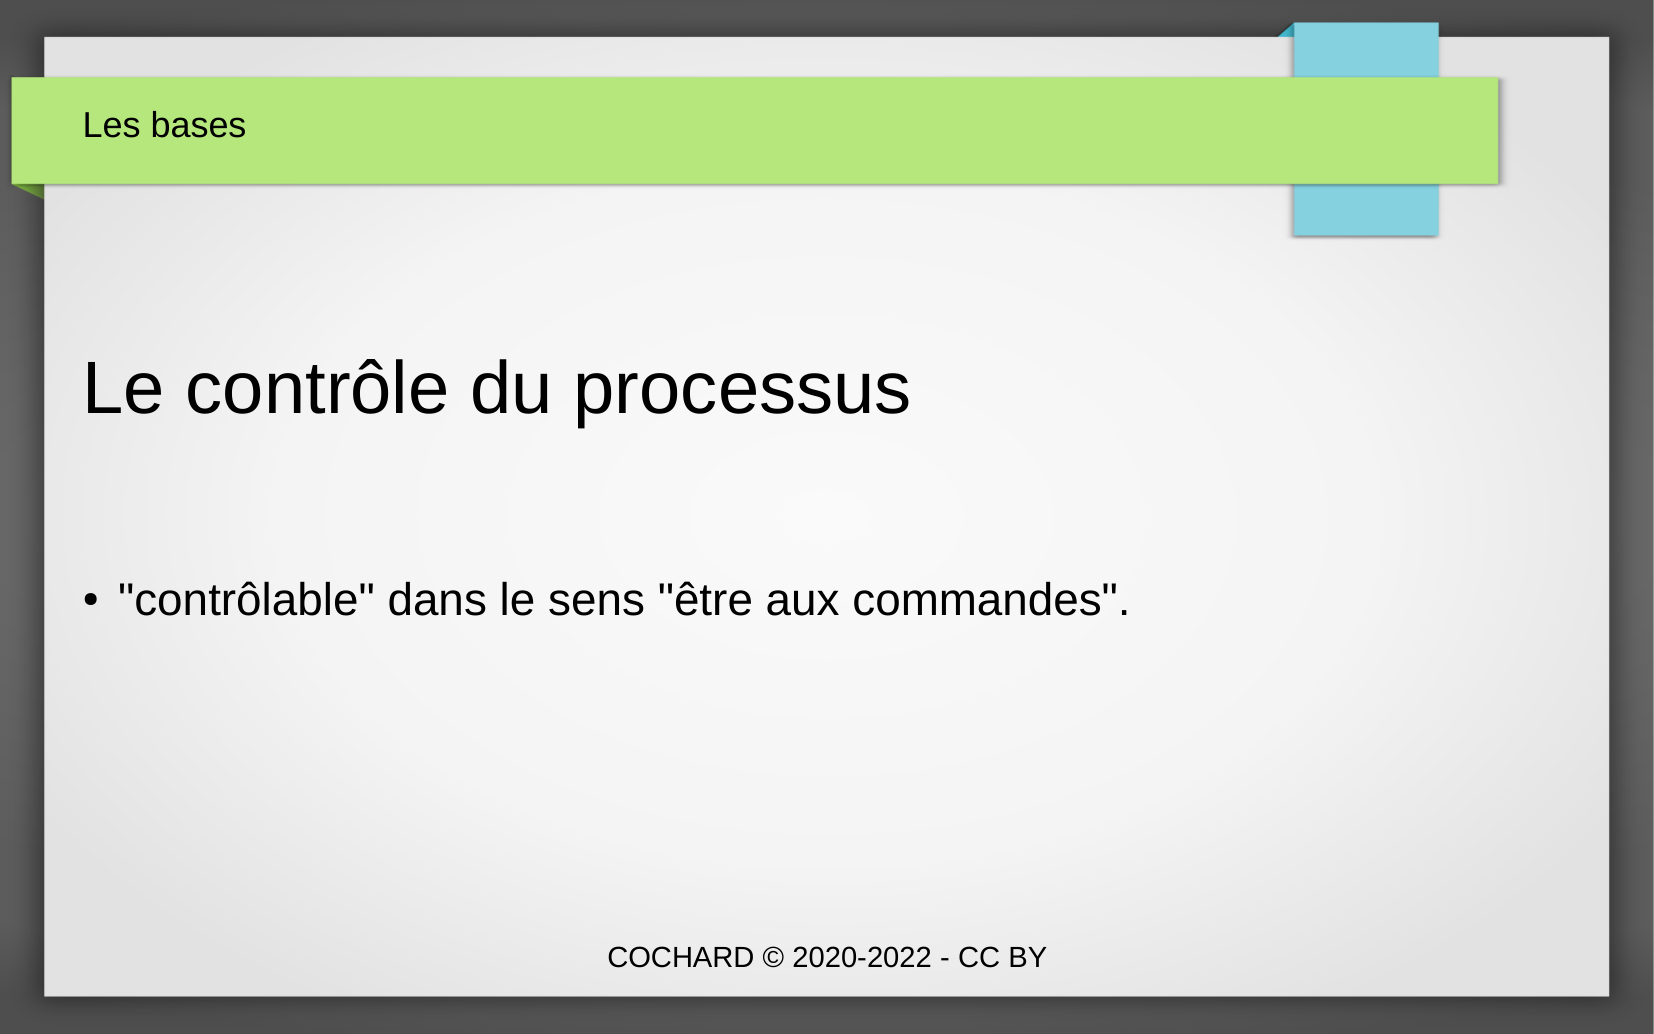

# Les bases
Le contrôle du processus
"contrôlable" dans le sens "être aux commandes".
COCHARD © 2020-2022 - CC BY